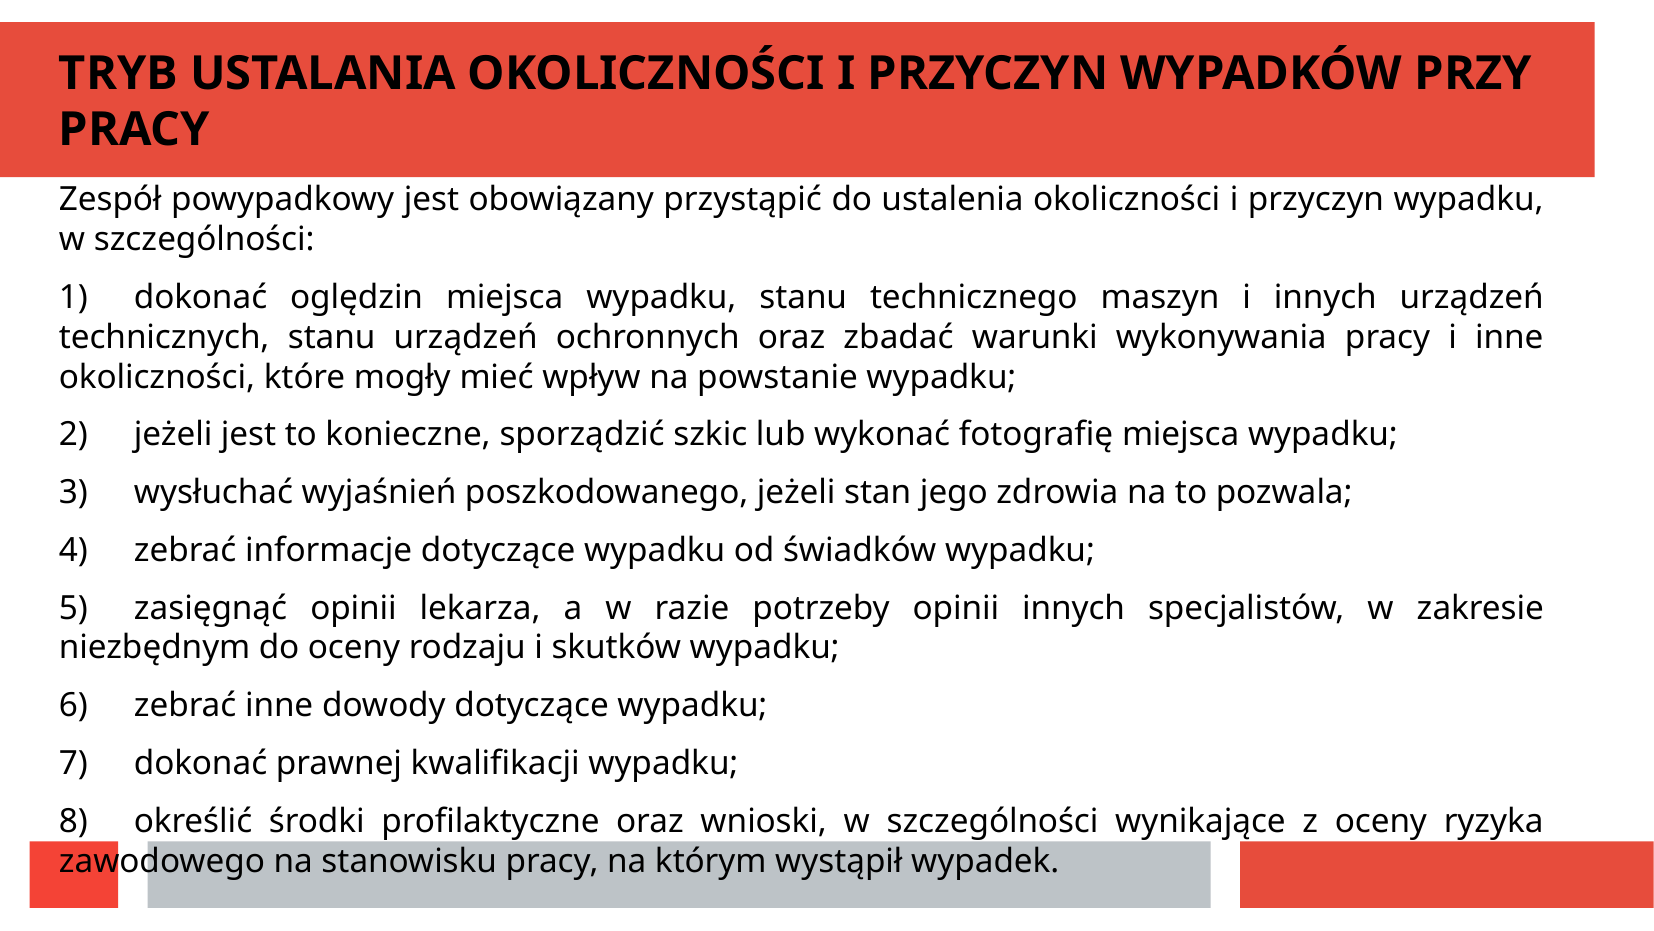

# TRYB USTALANIA OKOLICZNOŚCI I PRZYCZYN WYPADKÓW PRZY PRACY
Zespół powypadkowy jest obowiązany przystąpić do ustalenia okoliczności i przyczyn wypadku, w szczególności:
1)	dokonać oględzin miejsca wypadku, stanu technicznego maszyn i innych urządzeń technicznych, stanu urządzeń ochronnych oraz zbadać warunki wykonywania pracy i inne okoliczności, które mogły mieć wpływ na powstanie wypadku;
2)	jeżeli jest to konieczne, sporządzić szkic lub wykonać fotografię miejsca wypadku;
3)	wysłuchać wyjaśnień poszkodowanego, jeżeli stan jego zdrowia na to pozwala;
4)	zebrać informacje dotyczące wypadku od świadków wypadku;
5)	zasięgnąć opinii lekarza, a w razie potrzeby opinii innych specjalistów, w zakresie niezbędnym do oceny rodzaju i skutków wypadku;
6)	zebrać inne dowody dotyczące wypadku;
7)	dokonać prawnej kwalifikacji wypadku;
8)	określić środki profilaktyczne oraz wnioski, w szczególności wynikające z oceny ryzyka zawodowego na stanowisku pracy, na którym wystąpił wypadek.